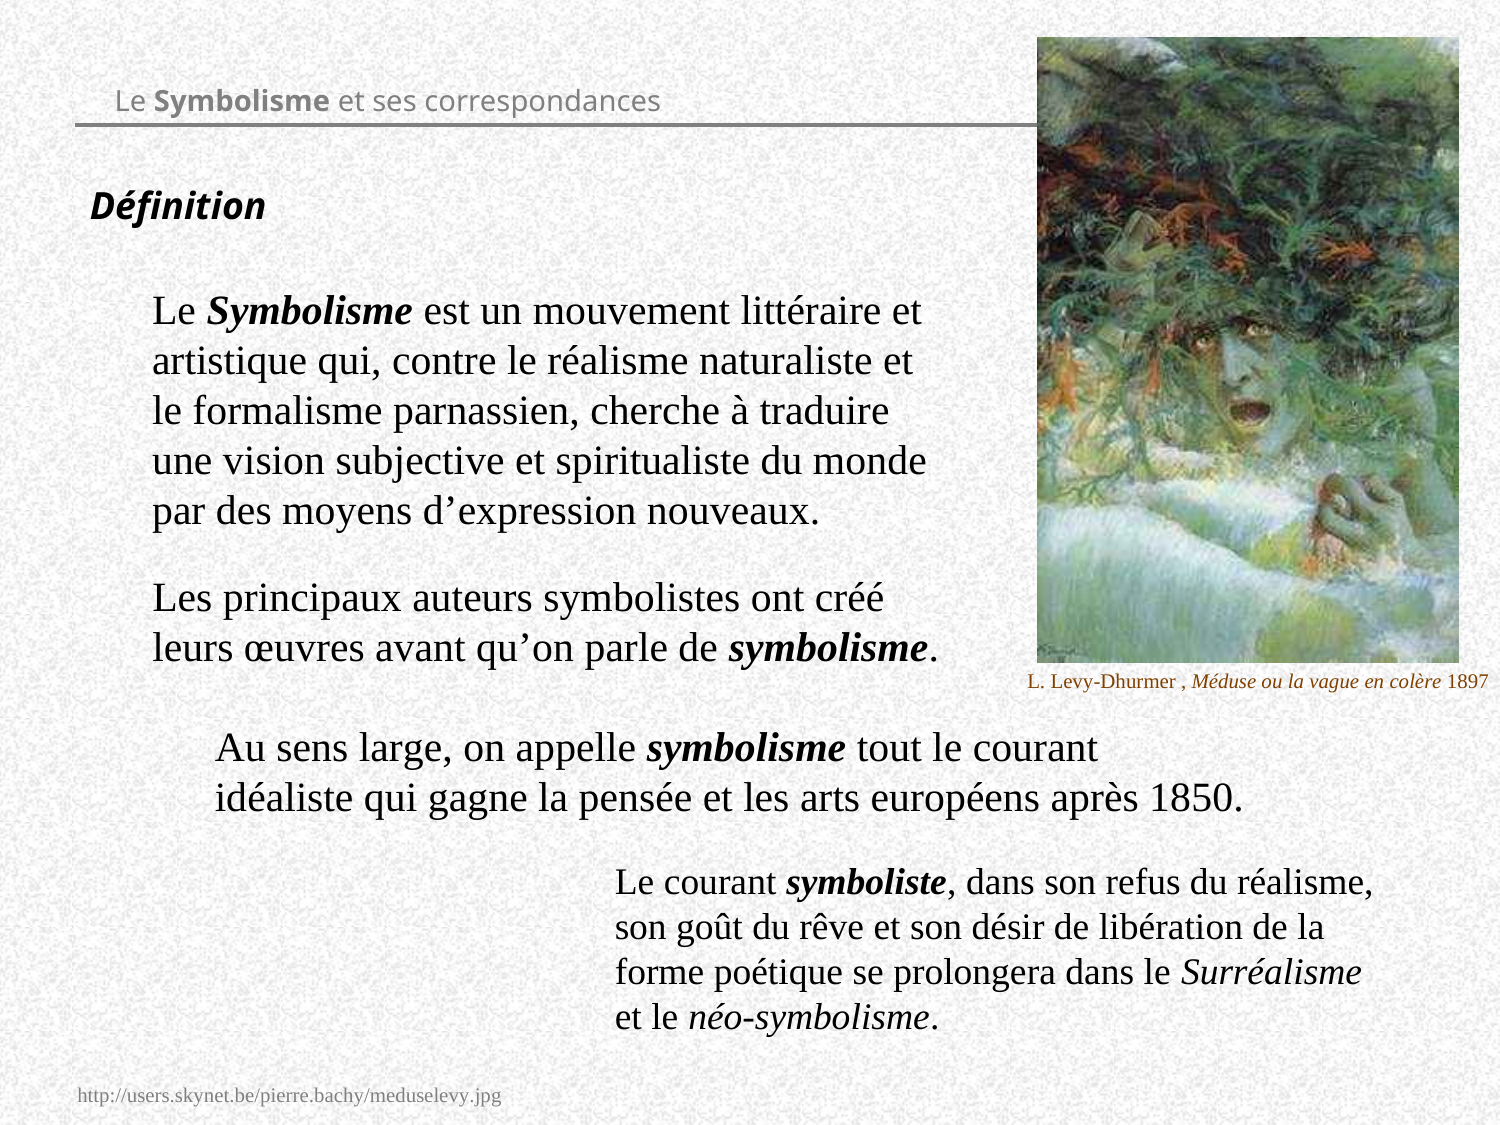

Le Symbolisme et ses correspondances
Définition
Le Symbolisme est un mouvement littéraire et artistique qui, contre le réalisme naturaliste et le formalisme parnassien, cherche à traduire une vision subjective et spiritualiste du monde par des moyens d’expression nouveaux.
Les principaux auteurs symbolistes ont créé leurs œuvres avant qu’on parle de symbolisme.
L. Levy-Dhurmer , Méduse ou la vague en colère 1897
Au sens large, on appelle symbolisme tout le courant idéaliste qui gagne la pensée et les arts européens après 1850.
Le courant symboliste, dans son refus du réalisme, son goût du rêve et son désir de libération de la forme poétique se prolongera dans le Surréalisme et le néo-symbolisme.
http://users.skynet.be/pierre.bachy/meduselevy.jpg